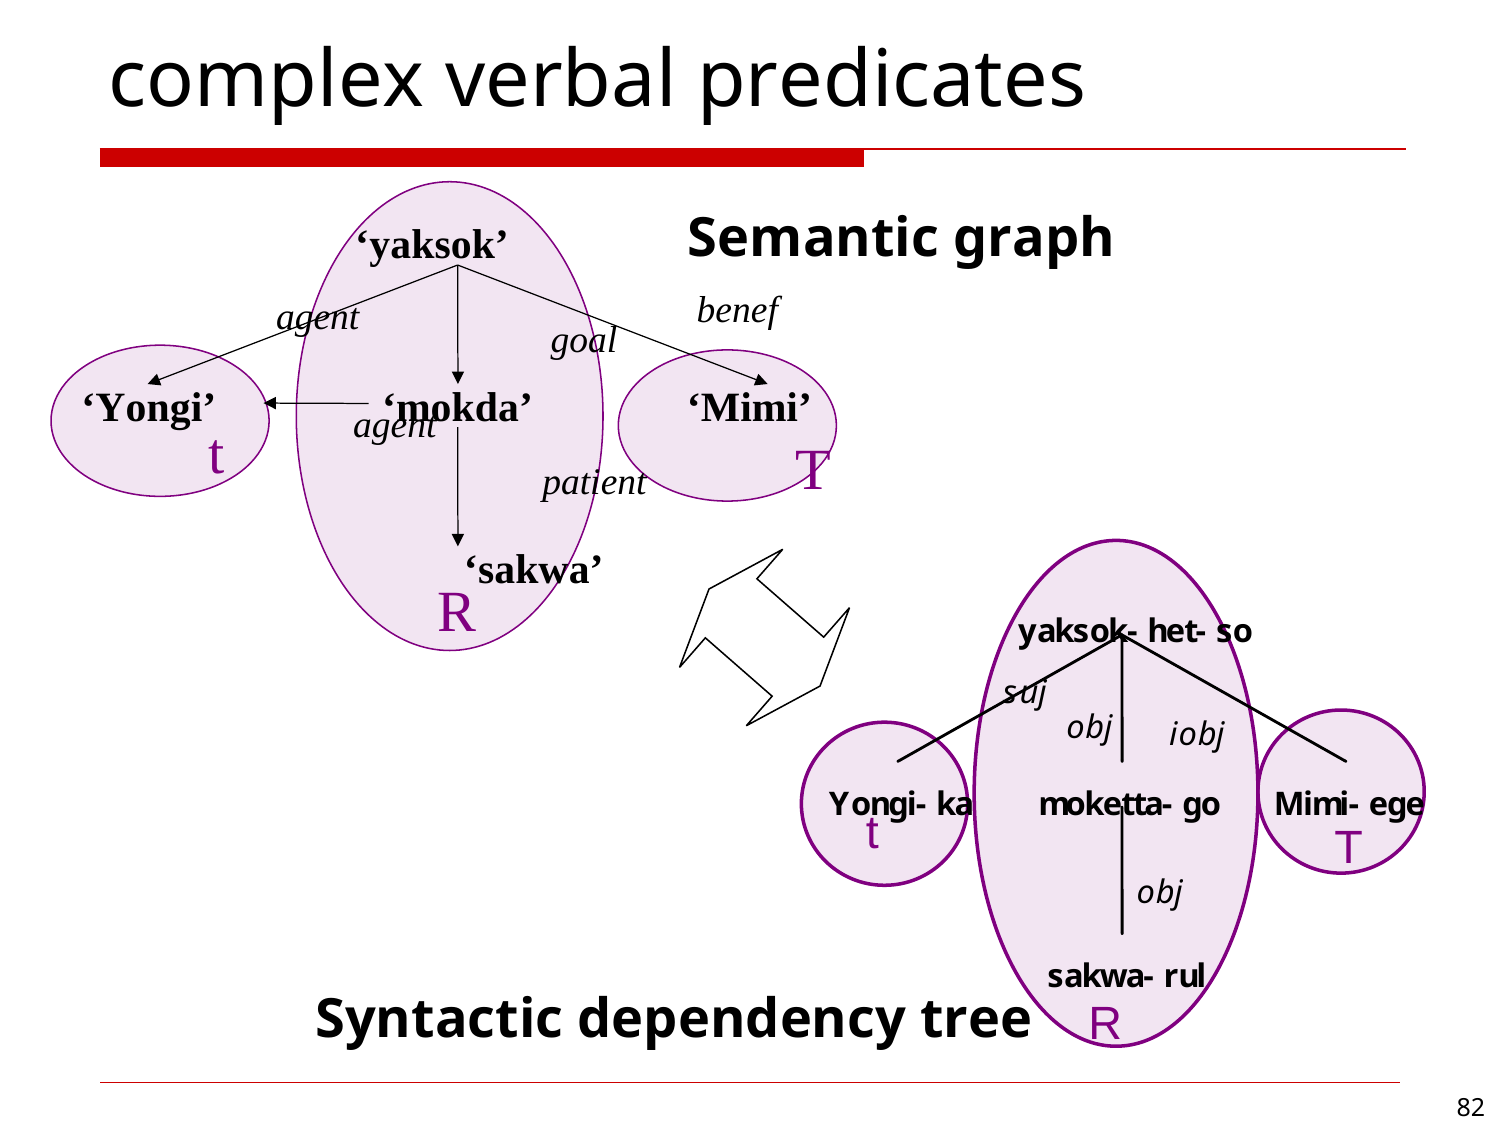

# complex verbal predicates
‘yaksok’
benef
agent
goal
‘Yongi’
‘mokda’
‘Mimi’
agent
t
T
patient
‘sakwa’
R
Semantic graph
Syntactic dependency tree
82